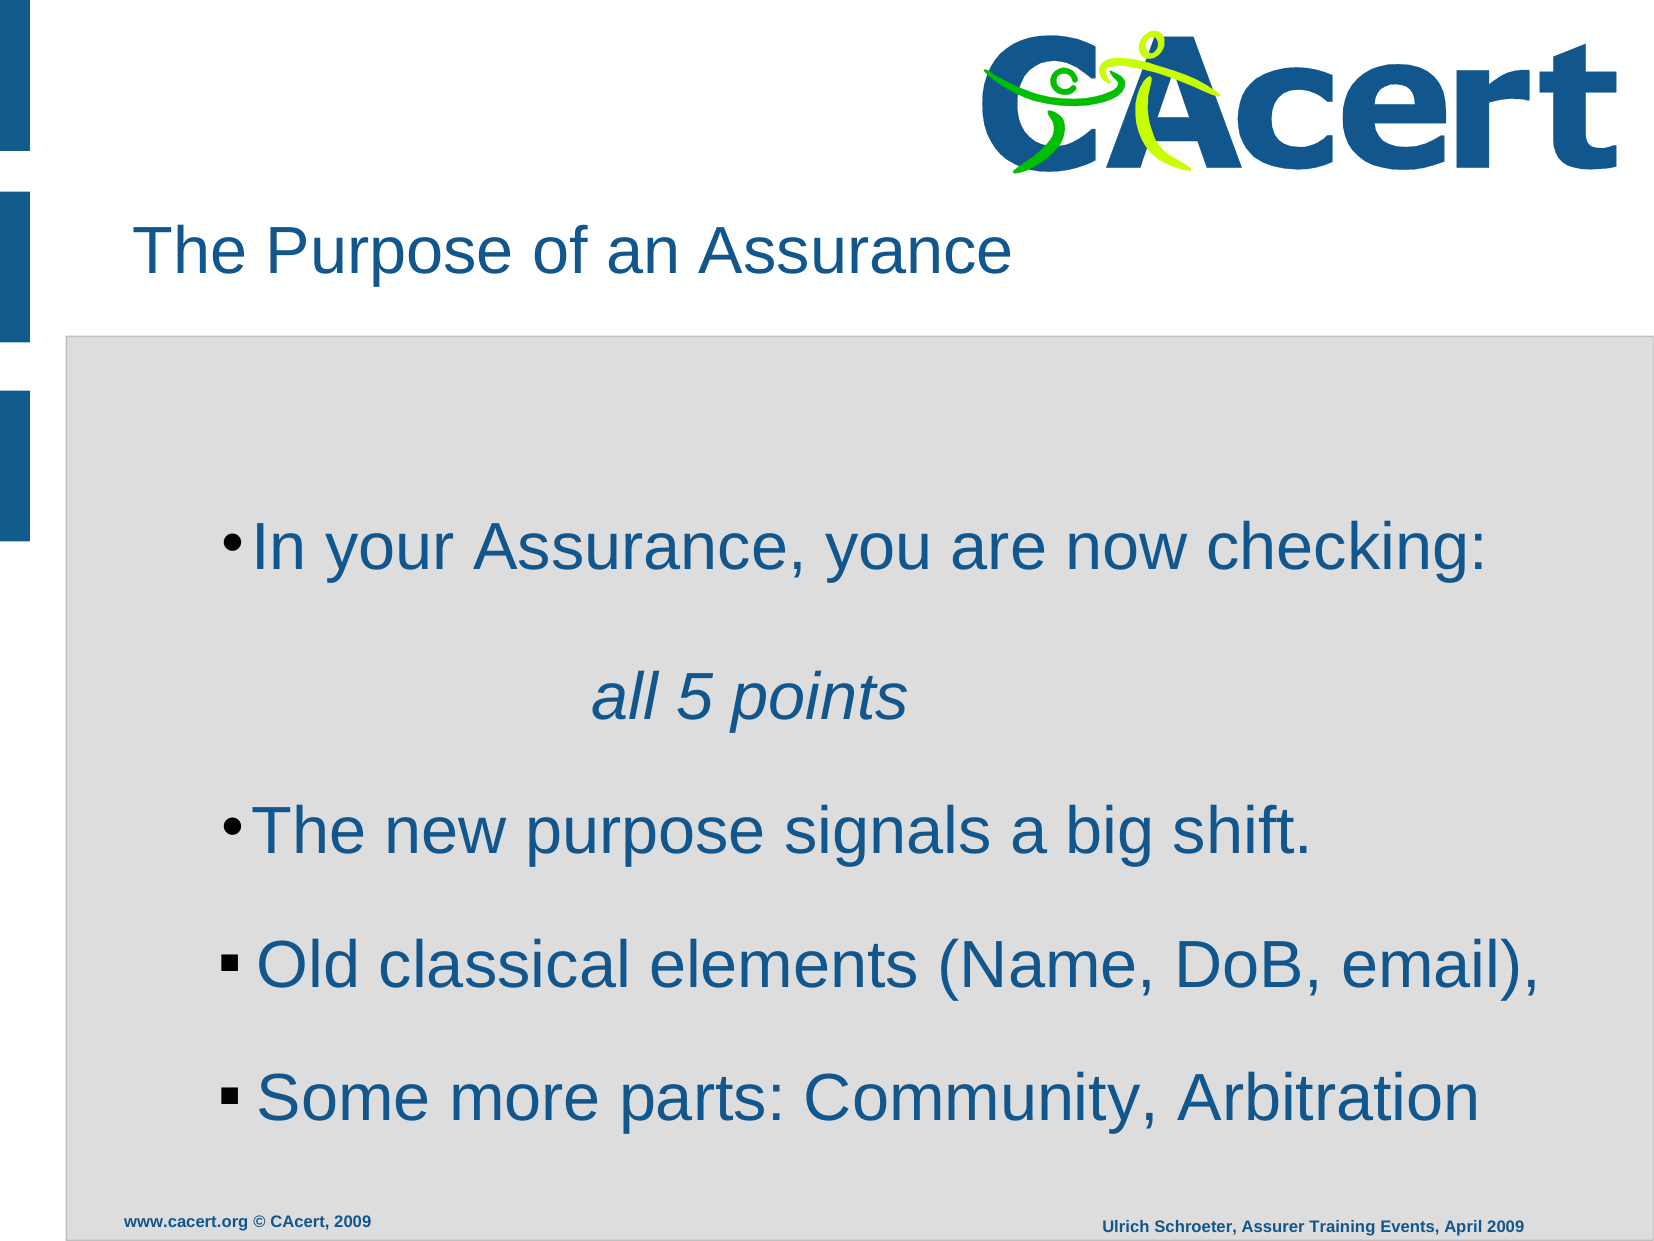

The Purpose of an Assurance
In your Assurance, you are now checking:
 all 5 points
The new purpose signals a big shift.
 Old classical elements (Name, DoB, email),
 Some more parts: Community, Arbitration